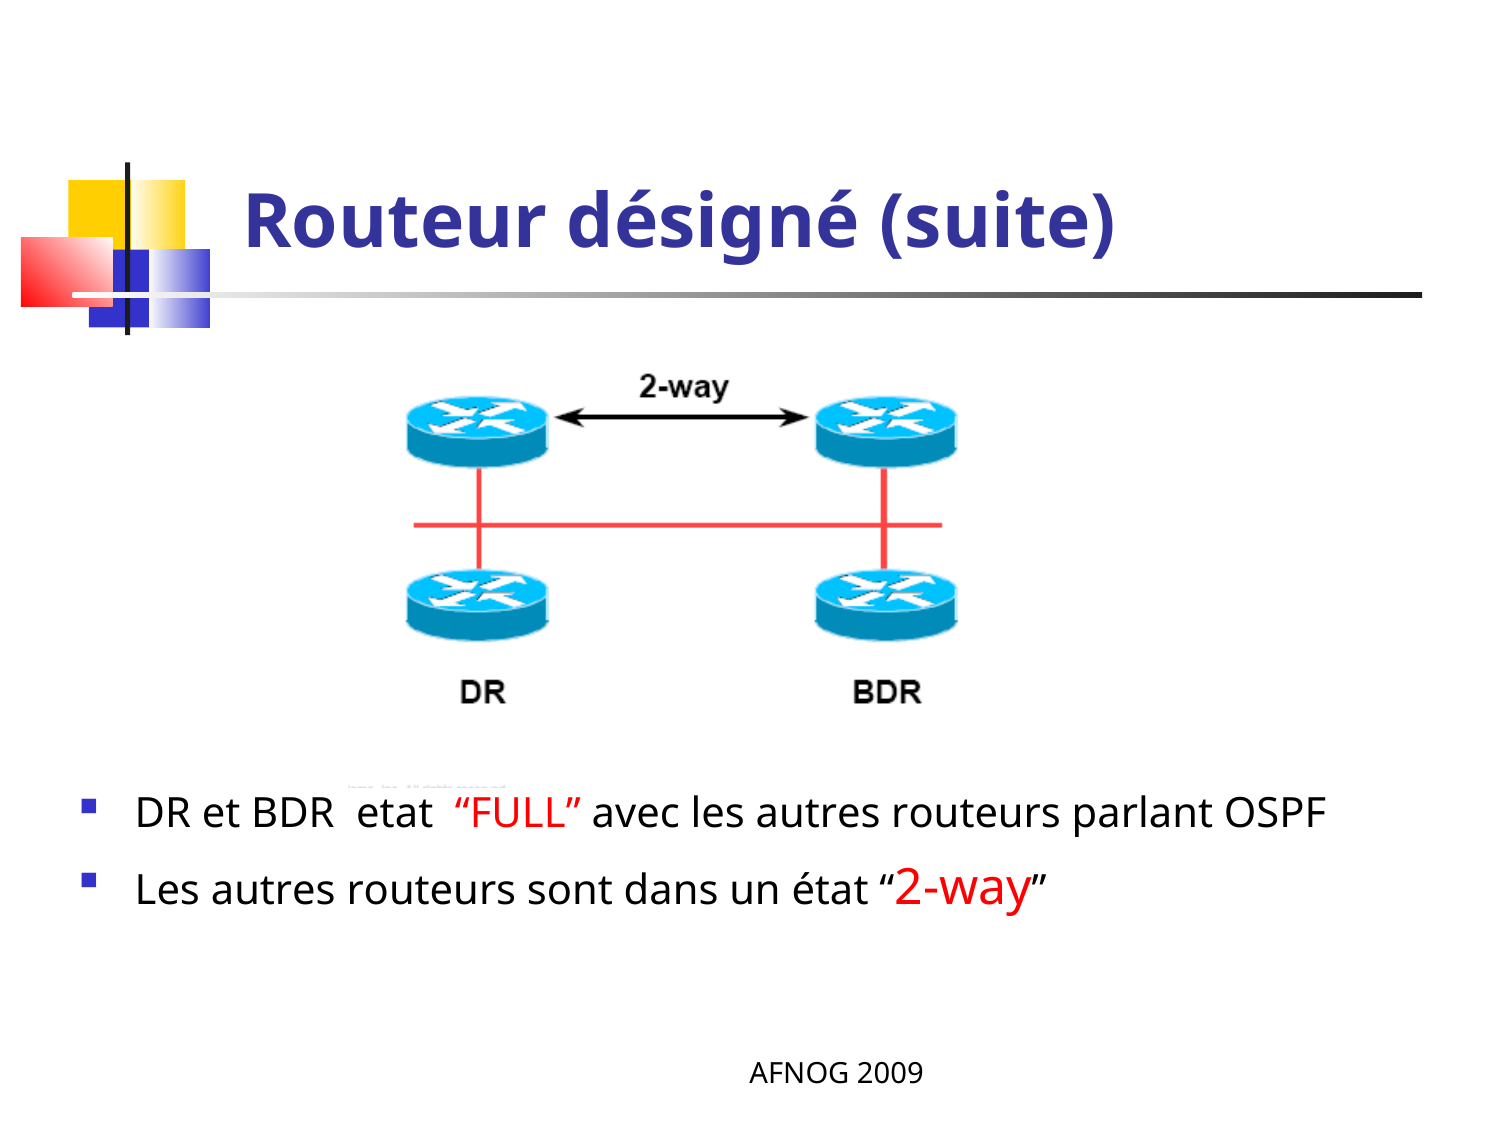

# Routeur désigné (suite)‏
DR et BDR etat “FULL” avec les autres routeurs parlant OSPF‏
Les autres routeurs sont dans un état “2-way”
AFNOG 2009